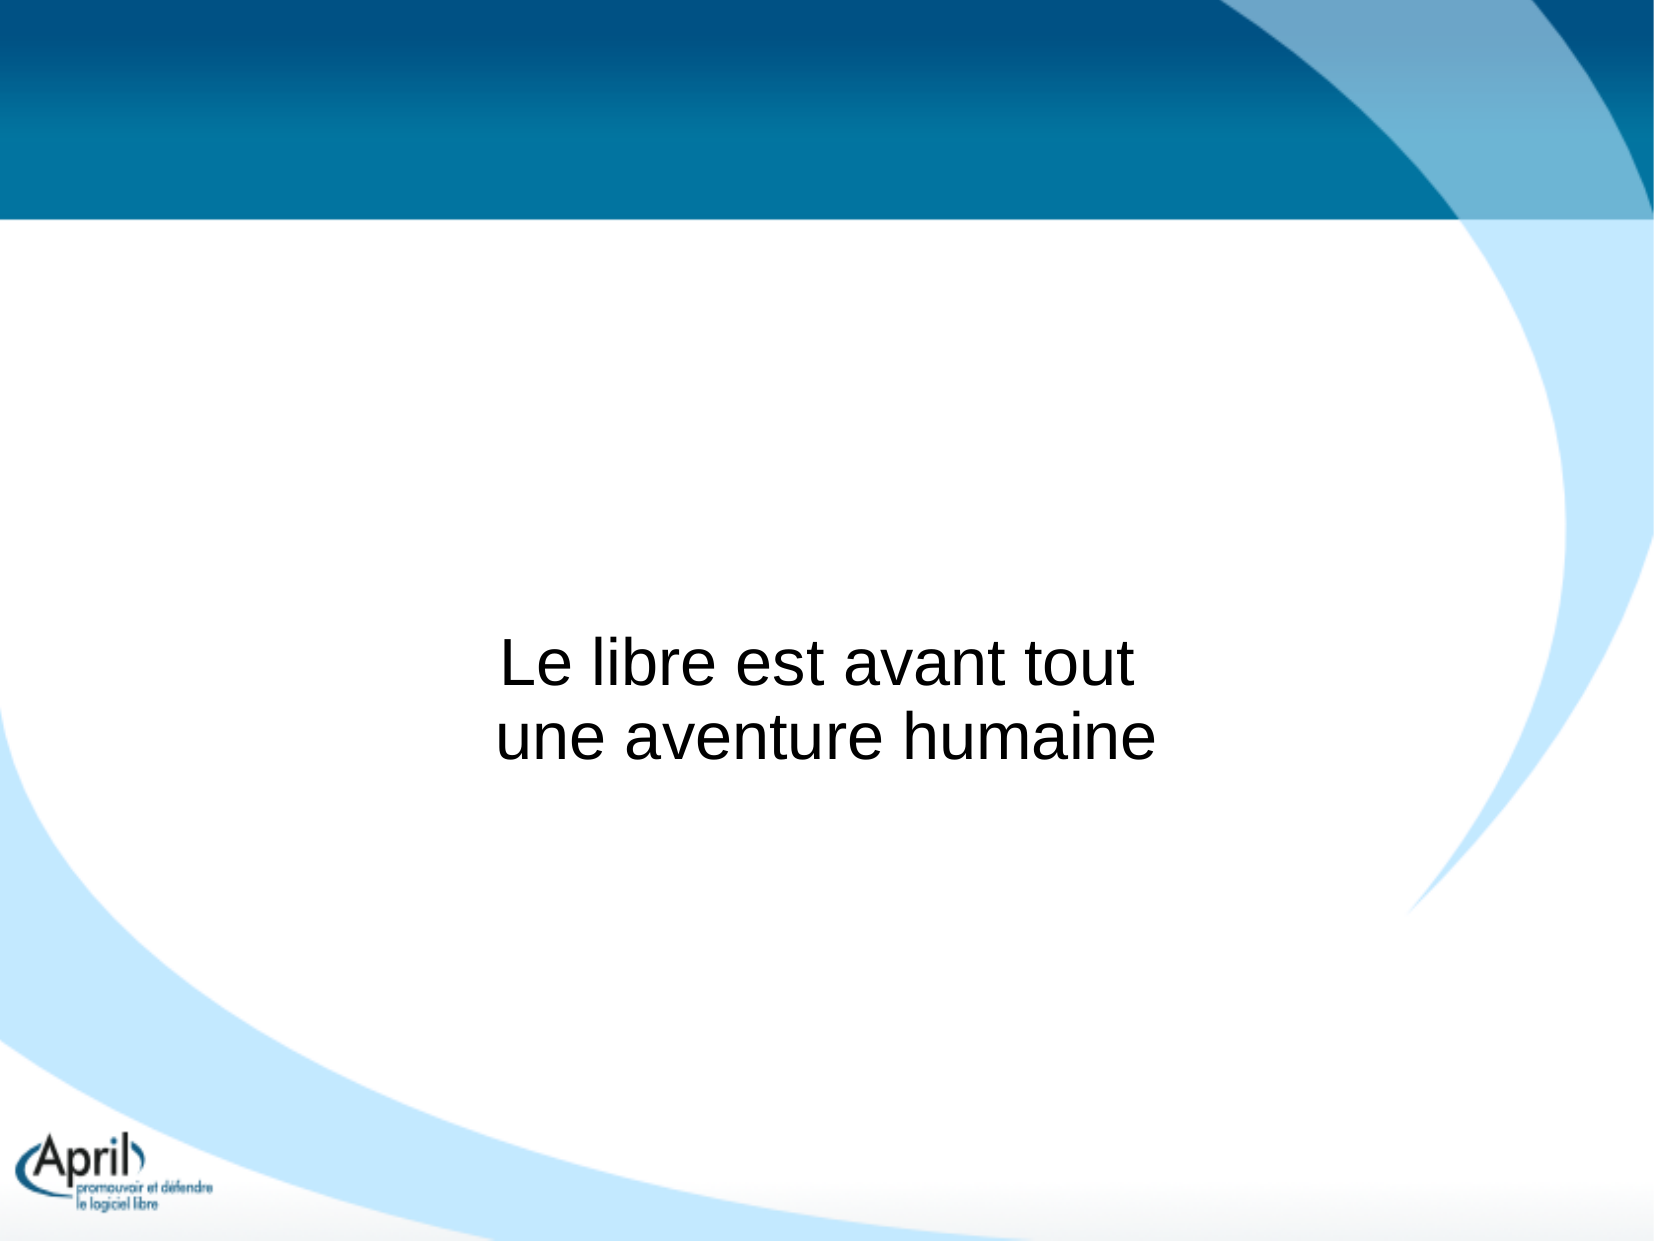

#
Le libre est avant tout
une aventure humaine